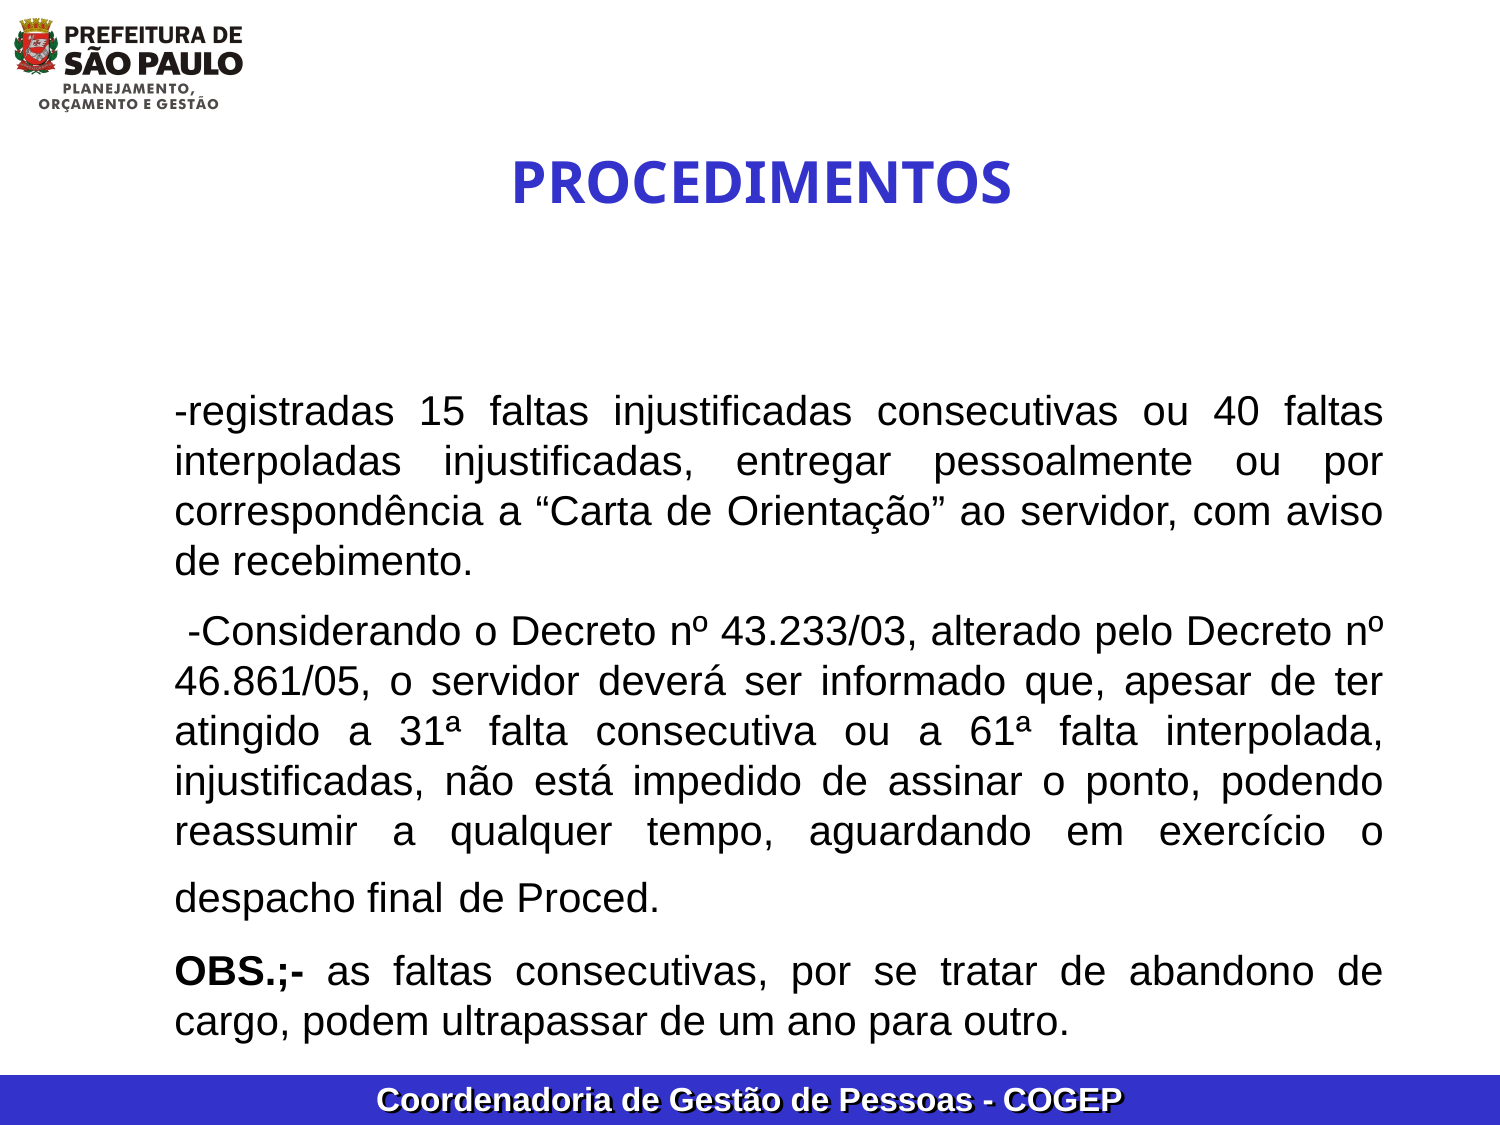

PROCEDIMENTOS
registradas 15 faltas injustificadas consecutivas ou 40 faltas interpoladas injustificadas, entregar pessoalmente ou por correspondência a “Carta de Orientação” ao servidor, com aviso de recebimento.
 -Considerando o Decreto nº 43.233/03, alterado pelo Decreto nº 46.861/05, o servidor deverá ser informado que, apesar de ter atingido a 31ª falta consecutiva ou a 61ª falta interpolada, injustificadas, não está impedido de assinar o ponto, podendo reassumir a qualquer tempo, aguardando em exercício o despacho final de Proced.
OBS.;- as faltas consecutivas, por se tratar de abandono de cargo, podem ultrapassar de um ano para outro.